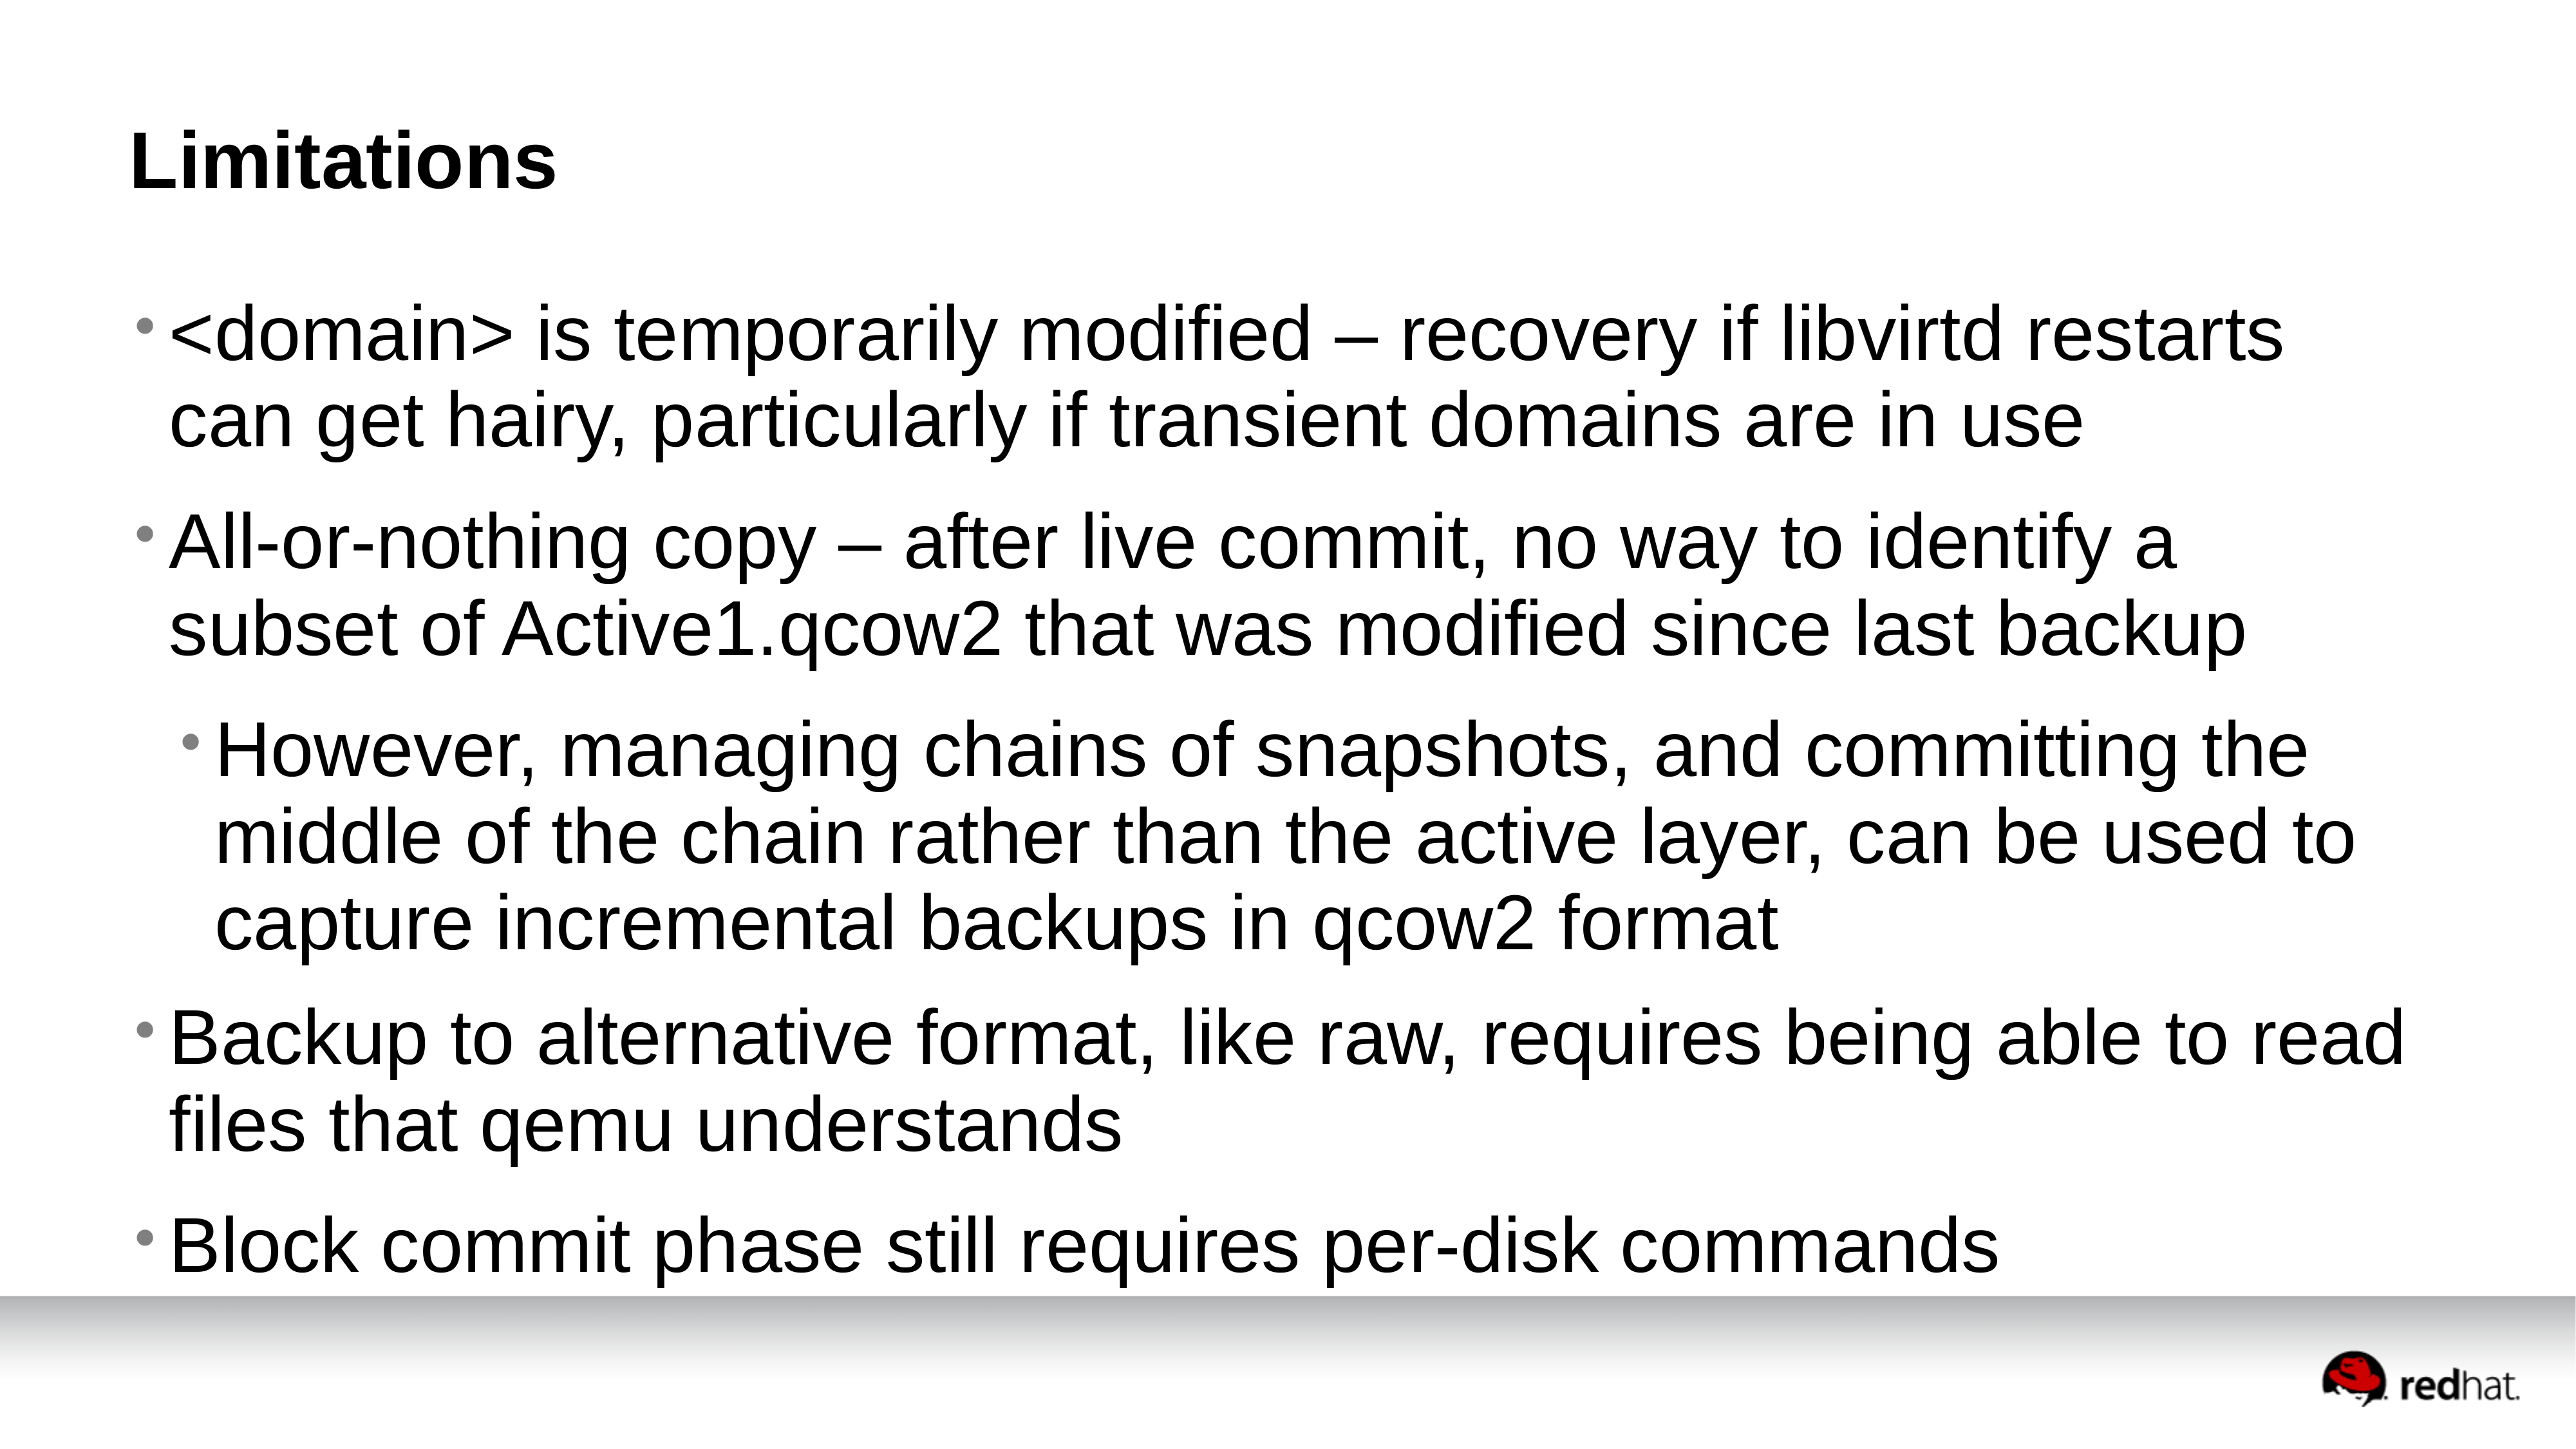

# Limitations
<domain> is temporarily modified – recovery if libvirtd restarts can get hairy, particularly if transient domains are in use
All-or-nothing copy – after live commit, no way to identify a subset of Active1.qcow2 that was modified since last backup
However, managing chains of snapshots, and committing the middle of the chain rather than the active layer, can be used to capture incremental backups in qcow2 format
Backup to alternative format, like raw, requires being able to read files that qemu understands
Block commit phase still requires per-disk commands